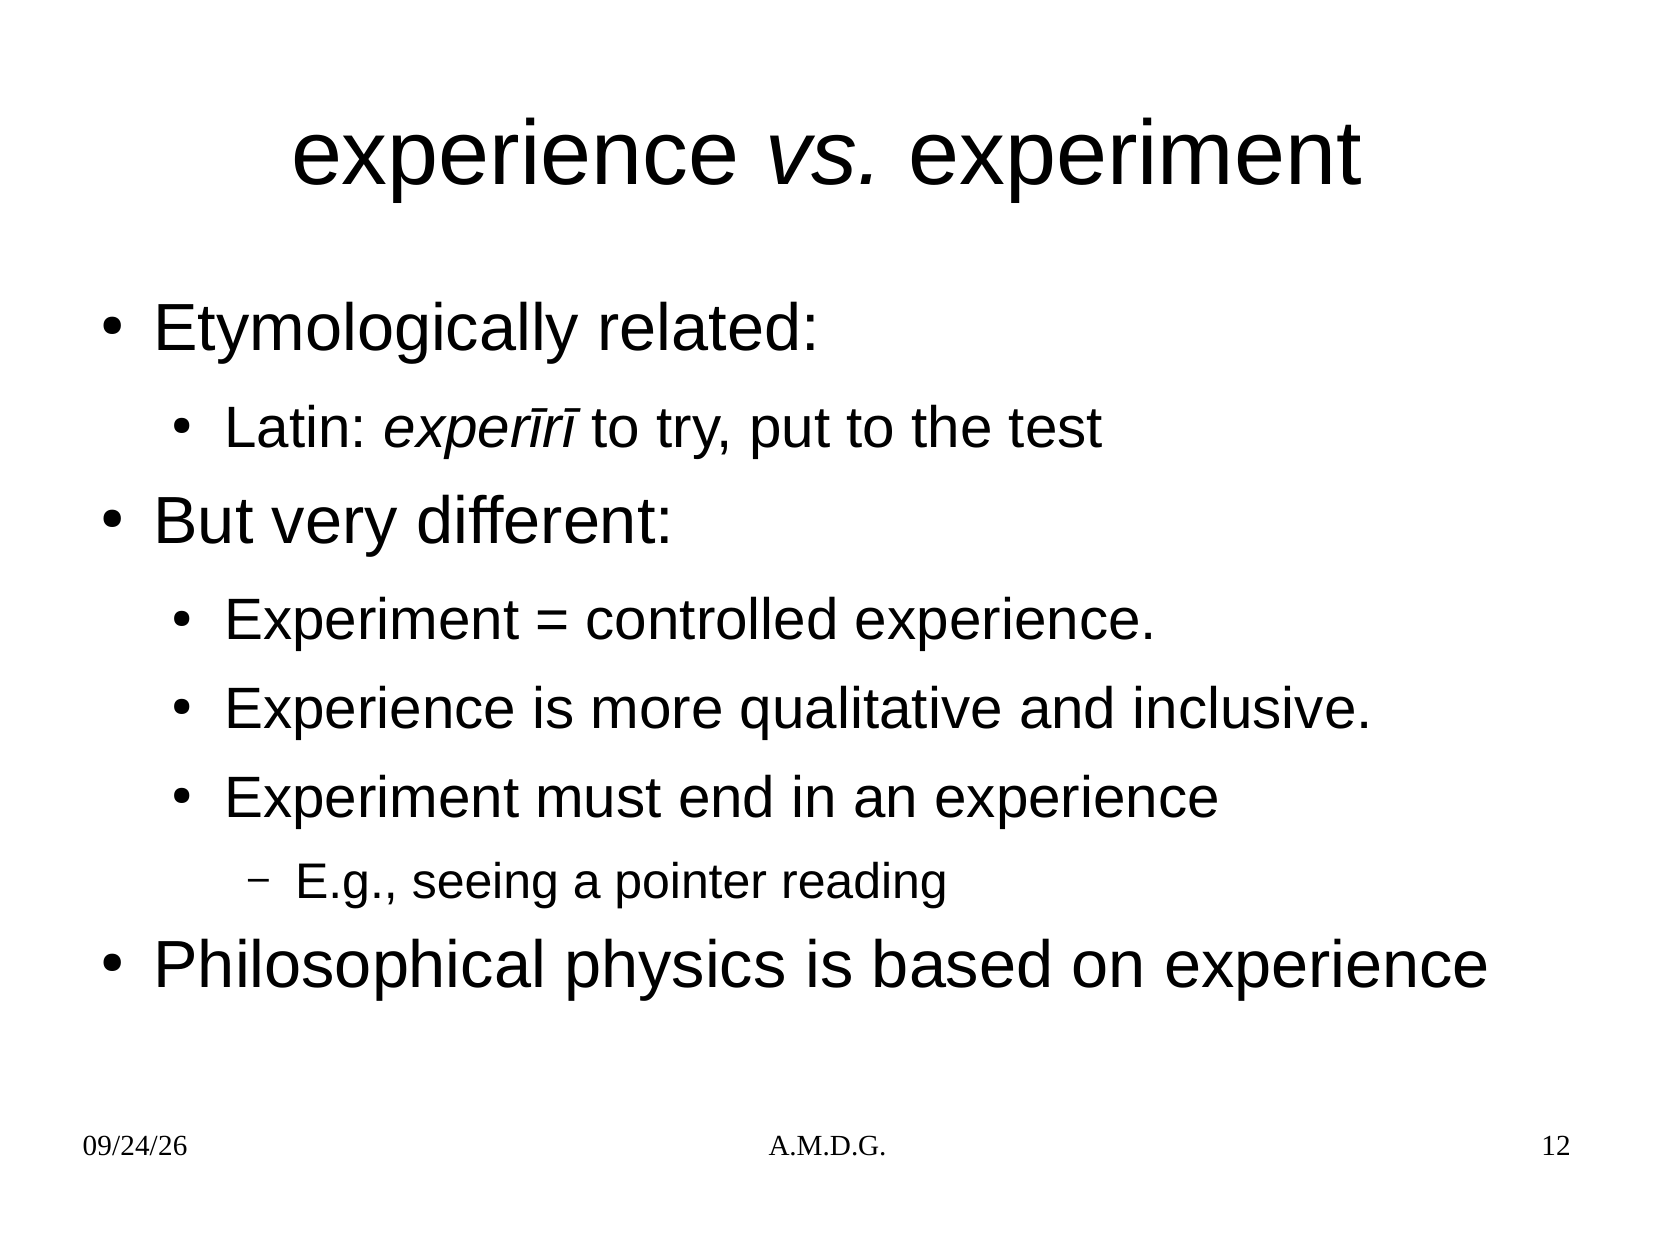

# experience vs. experiment
Etymologically related:
Latin: experīrī to try, put to the test
But very different:
Experiment = controlled experience.
Experience is more qualitative and inclusive.
Experiment must end in an experience
E.g., seeing a pointer reading
Philosophical physics is based on experience
A.M.D.G.
12